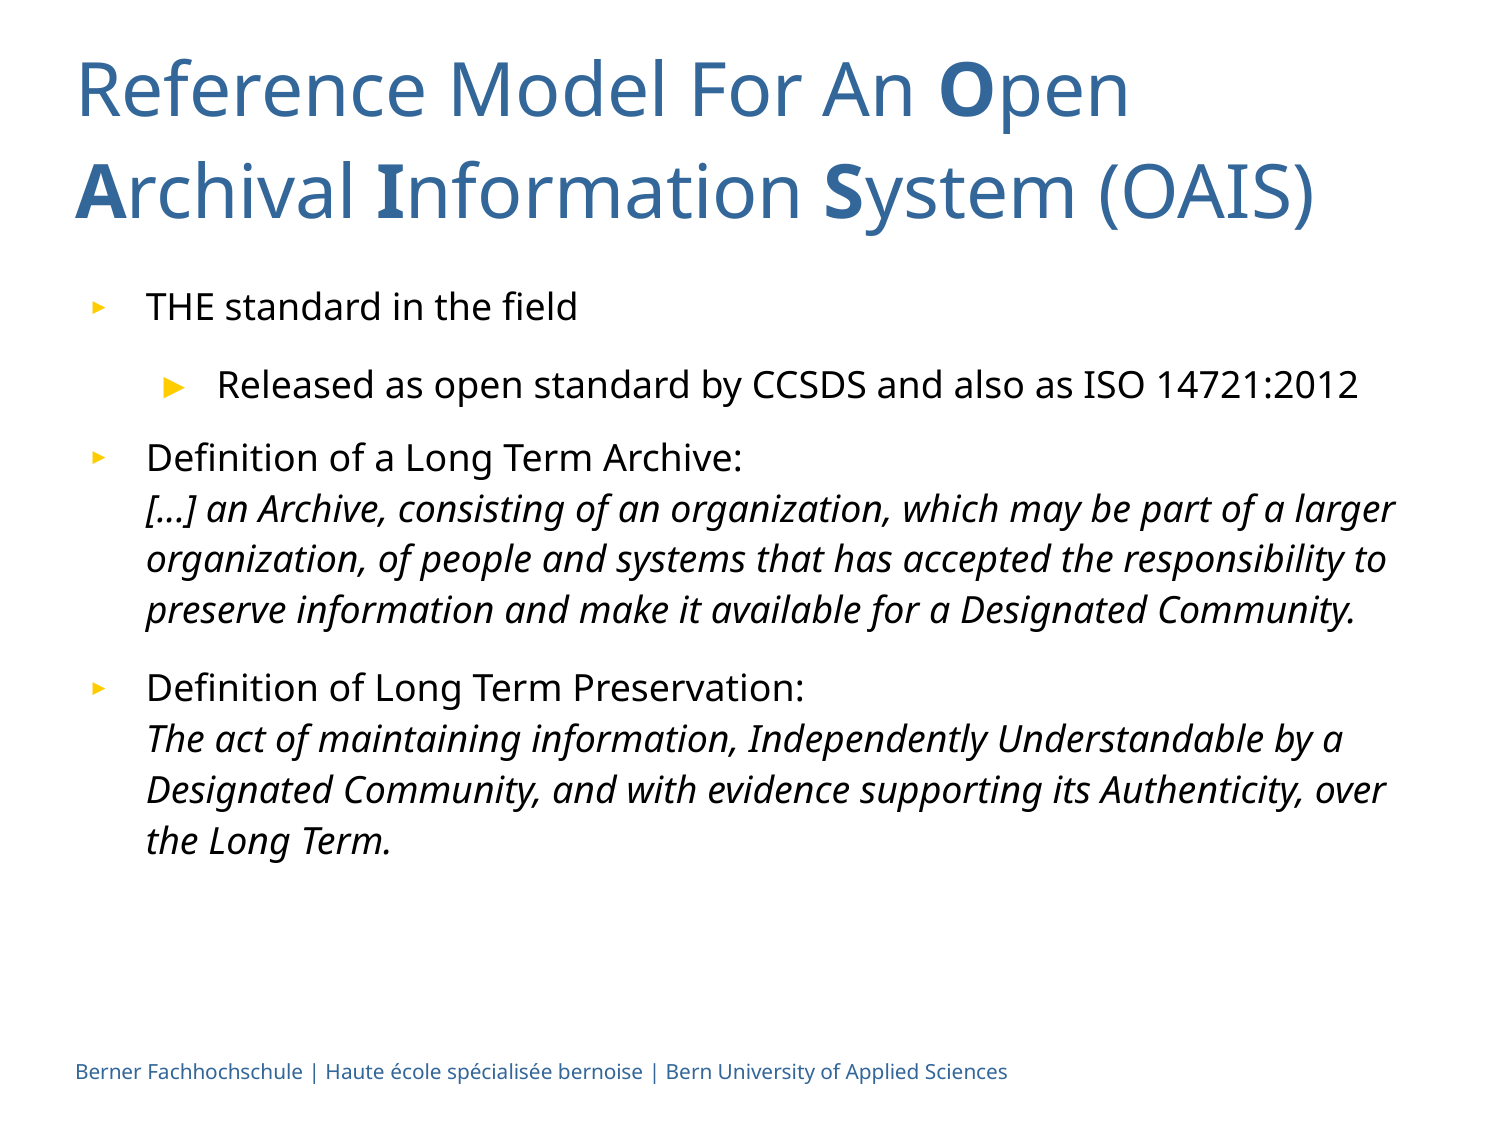

# Reference Model For An Open Archival Information System (OAIS)
THE standard in the field
Released as open standard by CCSDS and also as ISO 14721:2012
Definition of a Long Term Archive:
[...] an Archive, consisting of an organization, which may be part of a larger organization, of people and systems that has accepted the responsibility to preserve information and make it available for a Designated Community.
Definition of Long Term Preservation:
The act of maintaining information, Independently Understandable by a Designated Community, and with evidence supporting its Authenticity, over the Long Term.